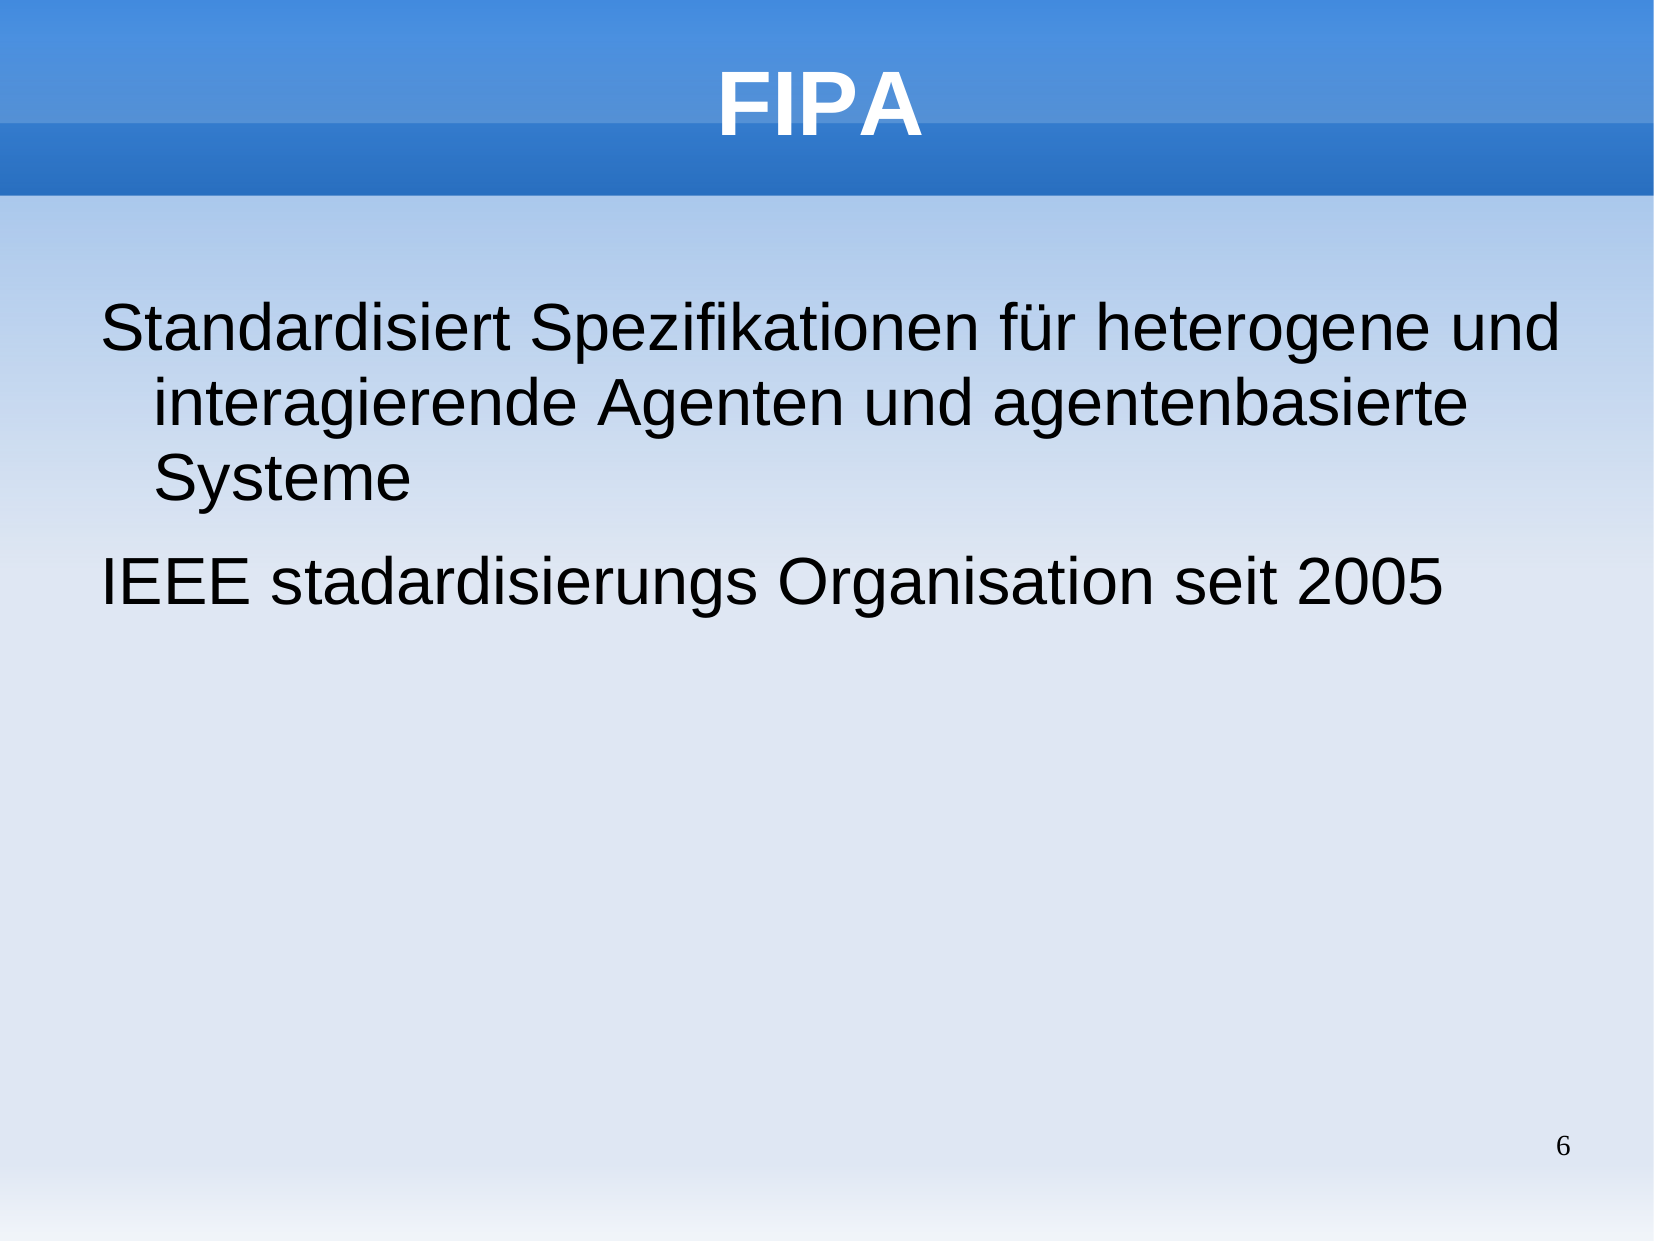

# FIPA
Standardisiert Spezifikationen für heterogene und interagierende Agenten und agentenbasierte Systeme
IEEE stadardisierungs Organisation seit 2005
6